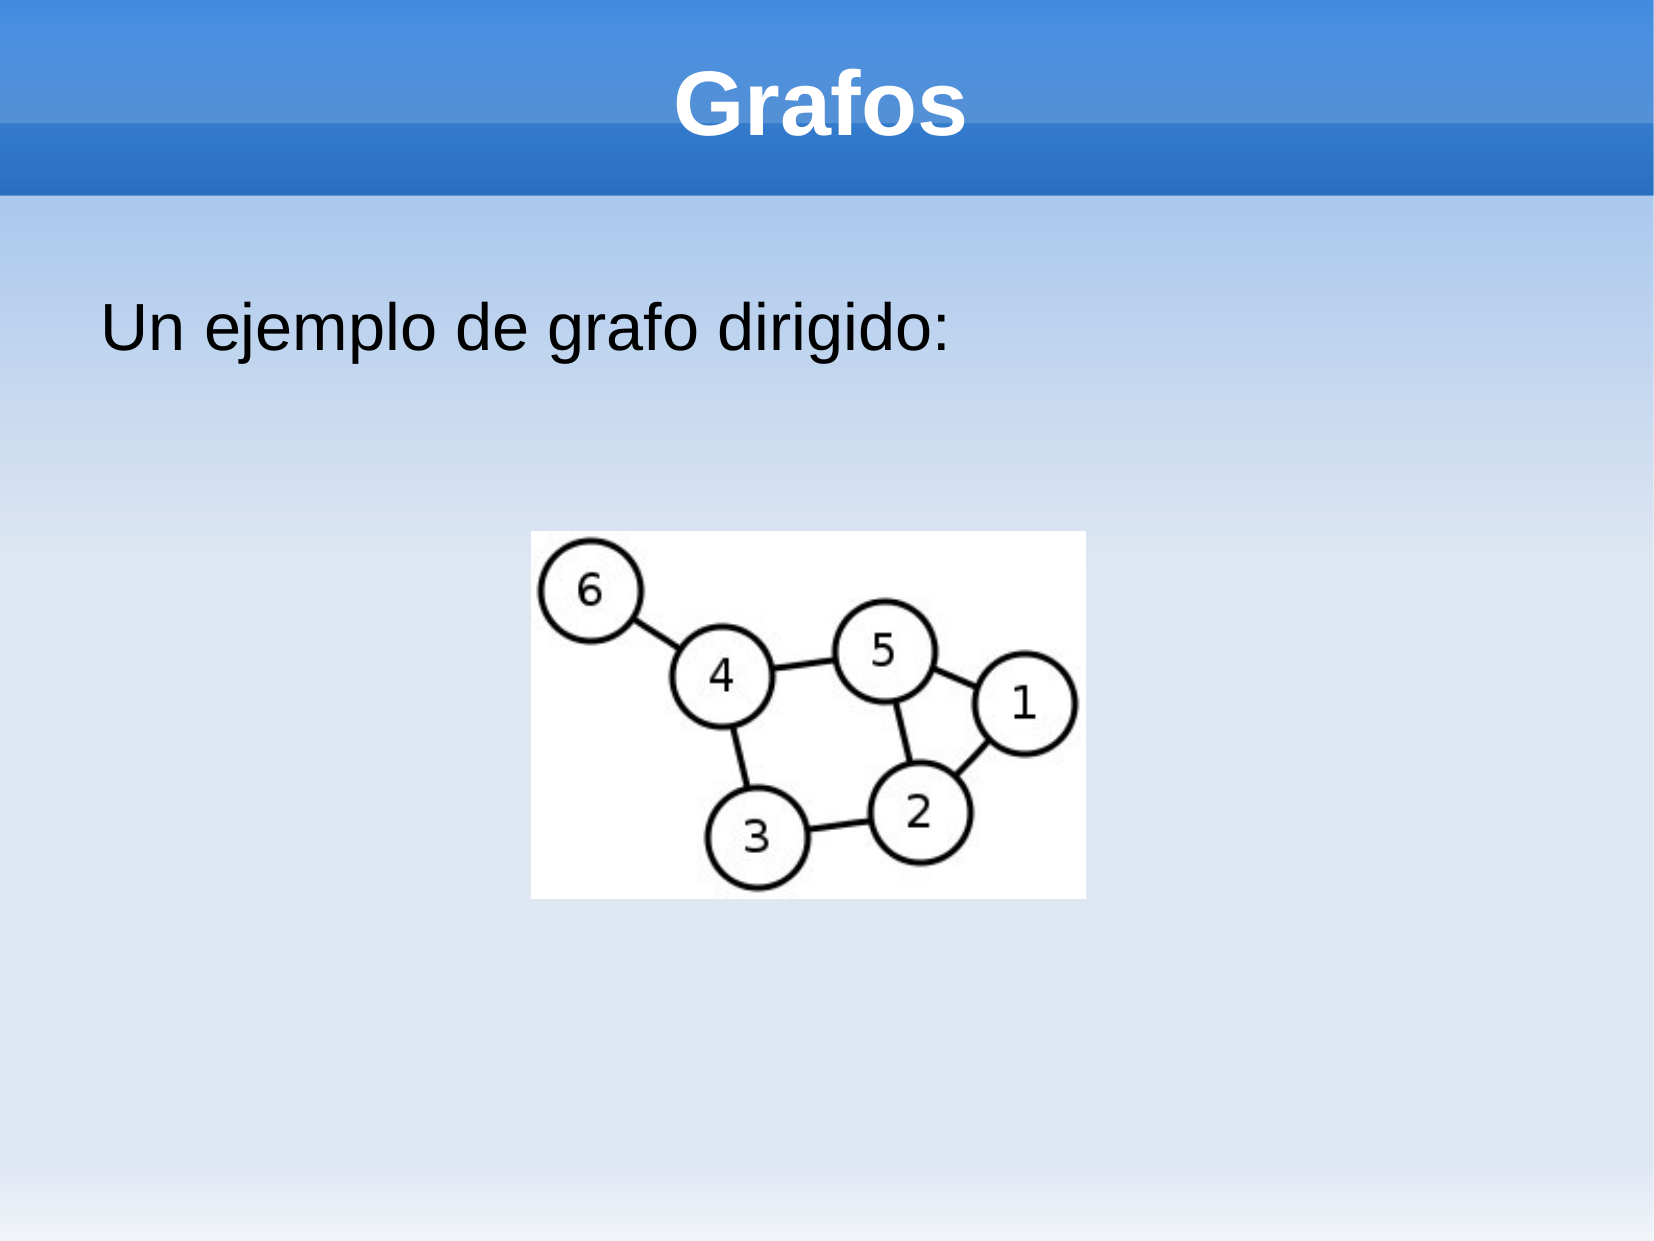

# Grafos
Un ejemplo de grafo dirigido: